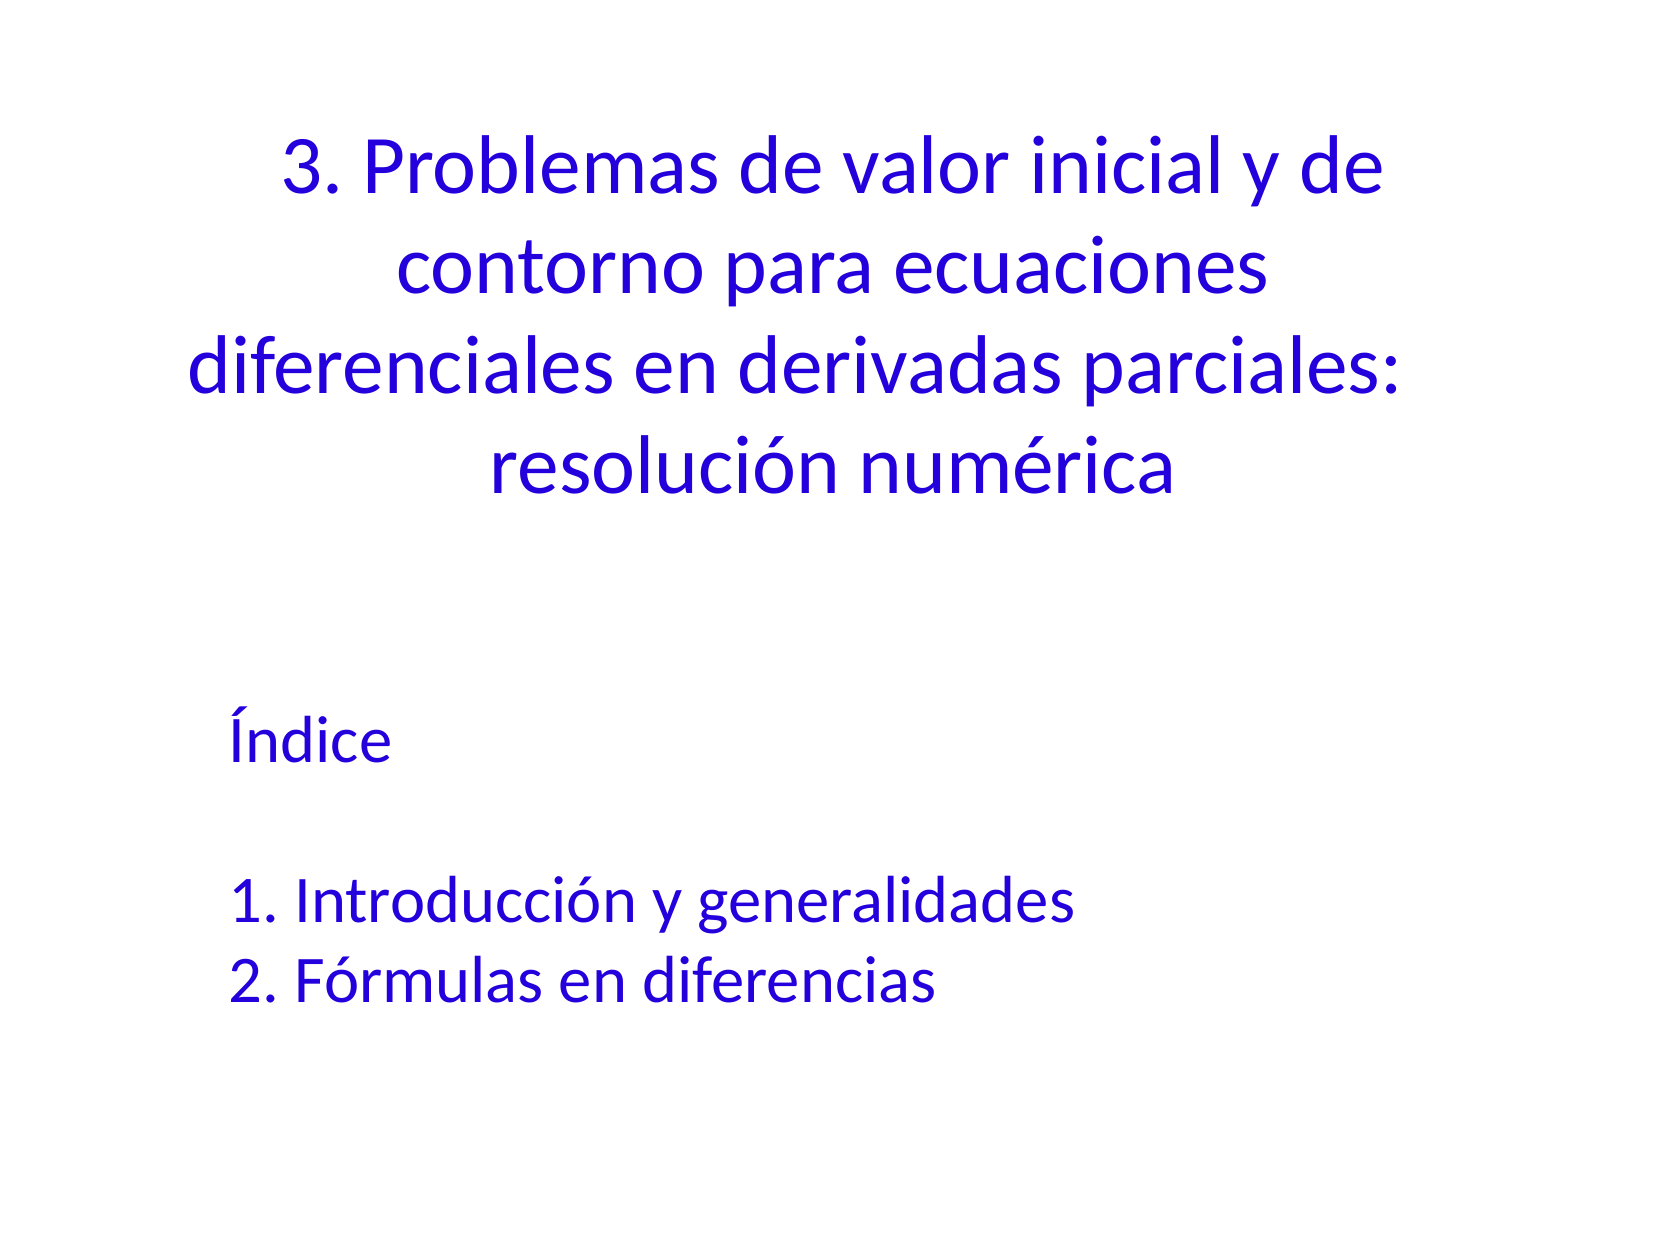

3. Problemas de valor inicial y de contorno para ecuaciones diferenciales en derivadas parciales: resolución numérica
Índice
1. Introducción y generalidades
2. Fórmulas en diferencias